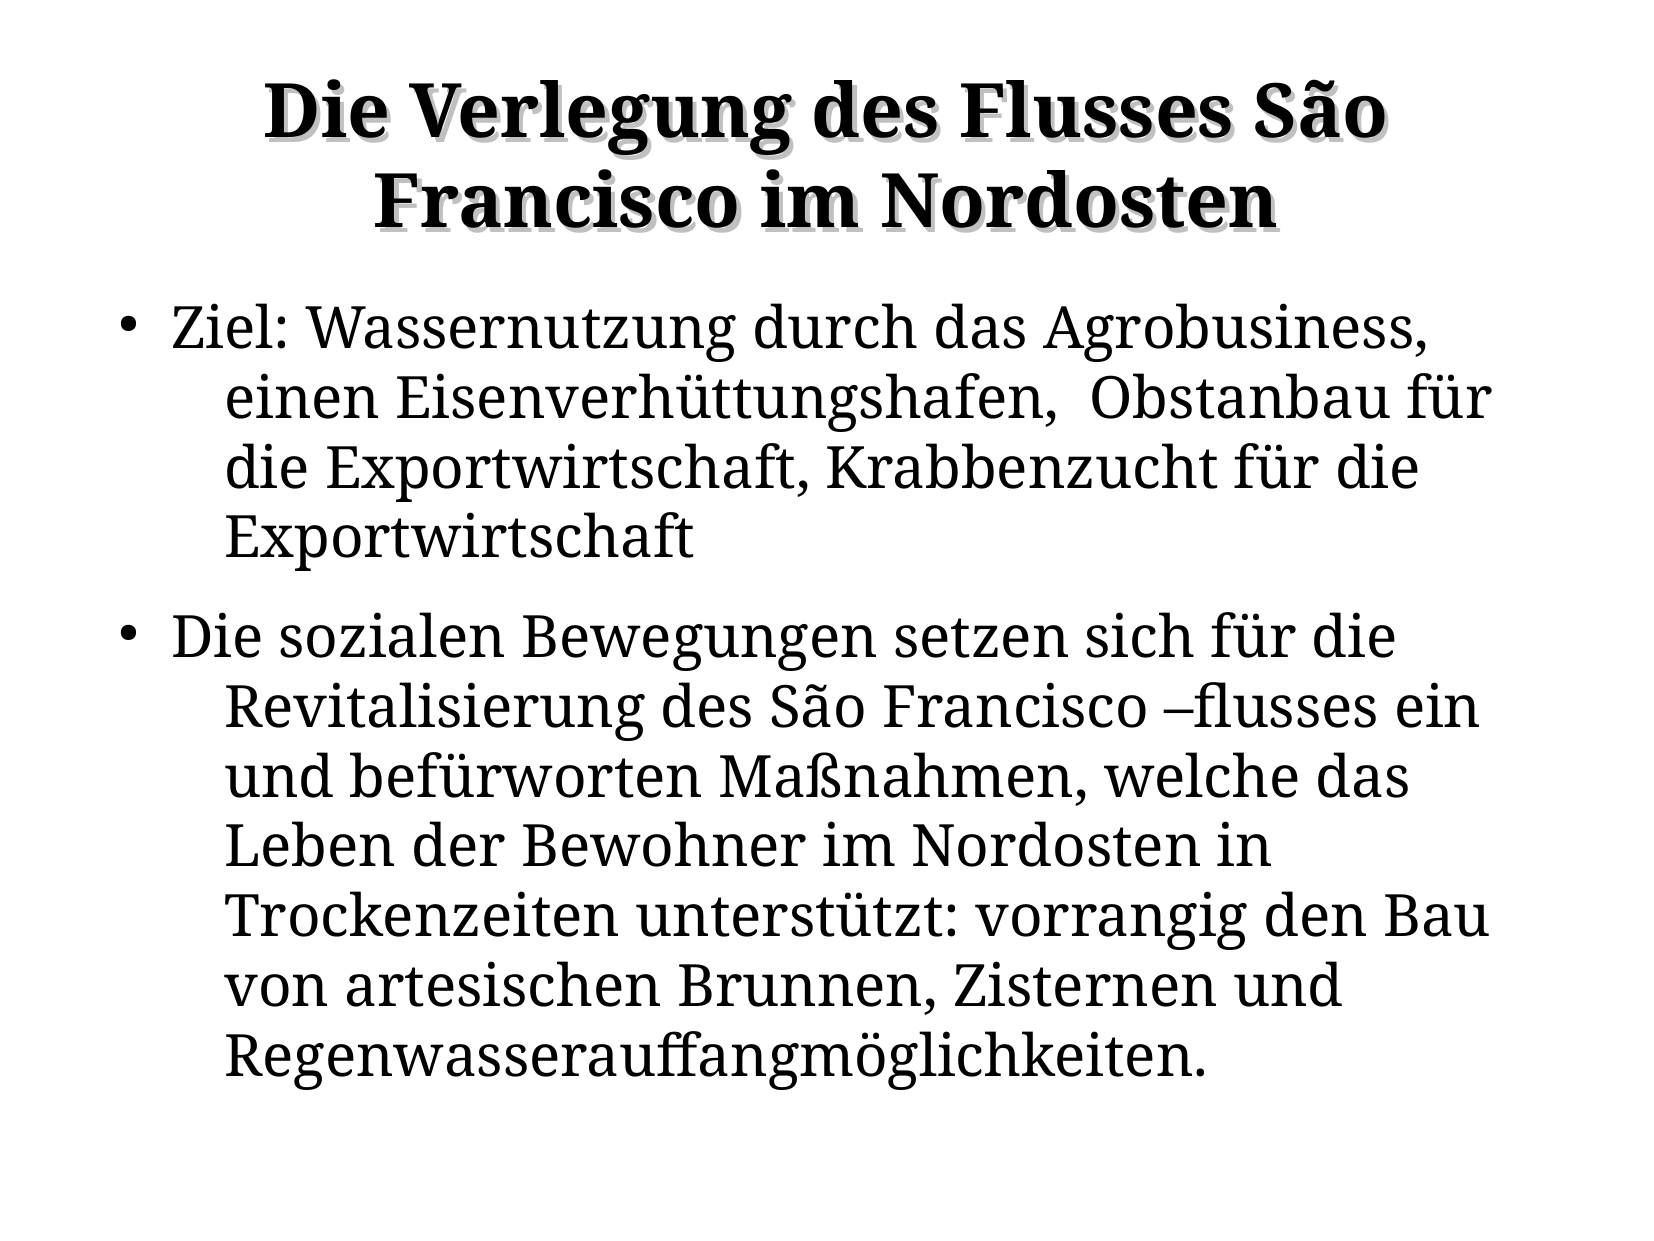

# Die Verlegung des Flusses São Francisco im Nordosten
Ziel: Wassernutzung durch das Agrobusiness, einen Eisenverhüttungshafen, Obstanbau für die Exportwirtschaft, Krabbenzucht für die Exportwirtschaft
Die sozialen Bewegungen setzen sich für die Revitalisierung des São Francisco –flusses ein und befürworten Maßnahmen, welche das Leben der Bewohner im Nordosten in Trockenzeiten unterstützt: vorrangig den Bau von artesischen Brunnen, Zisternen und Regenwasserauffangmöglichkeiten.